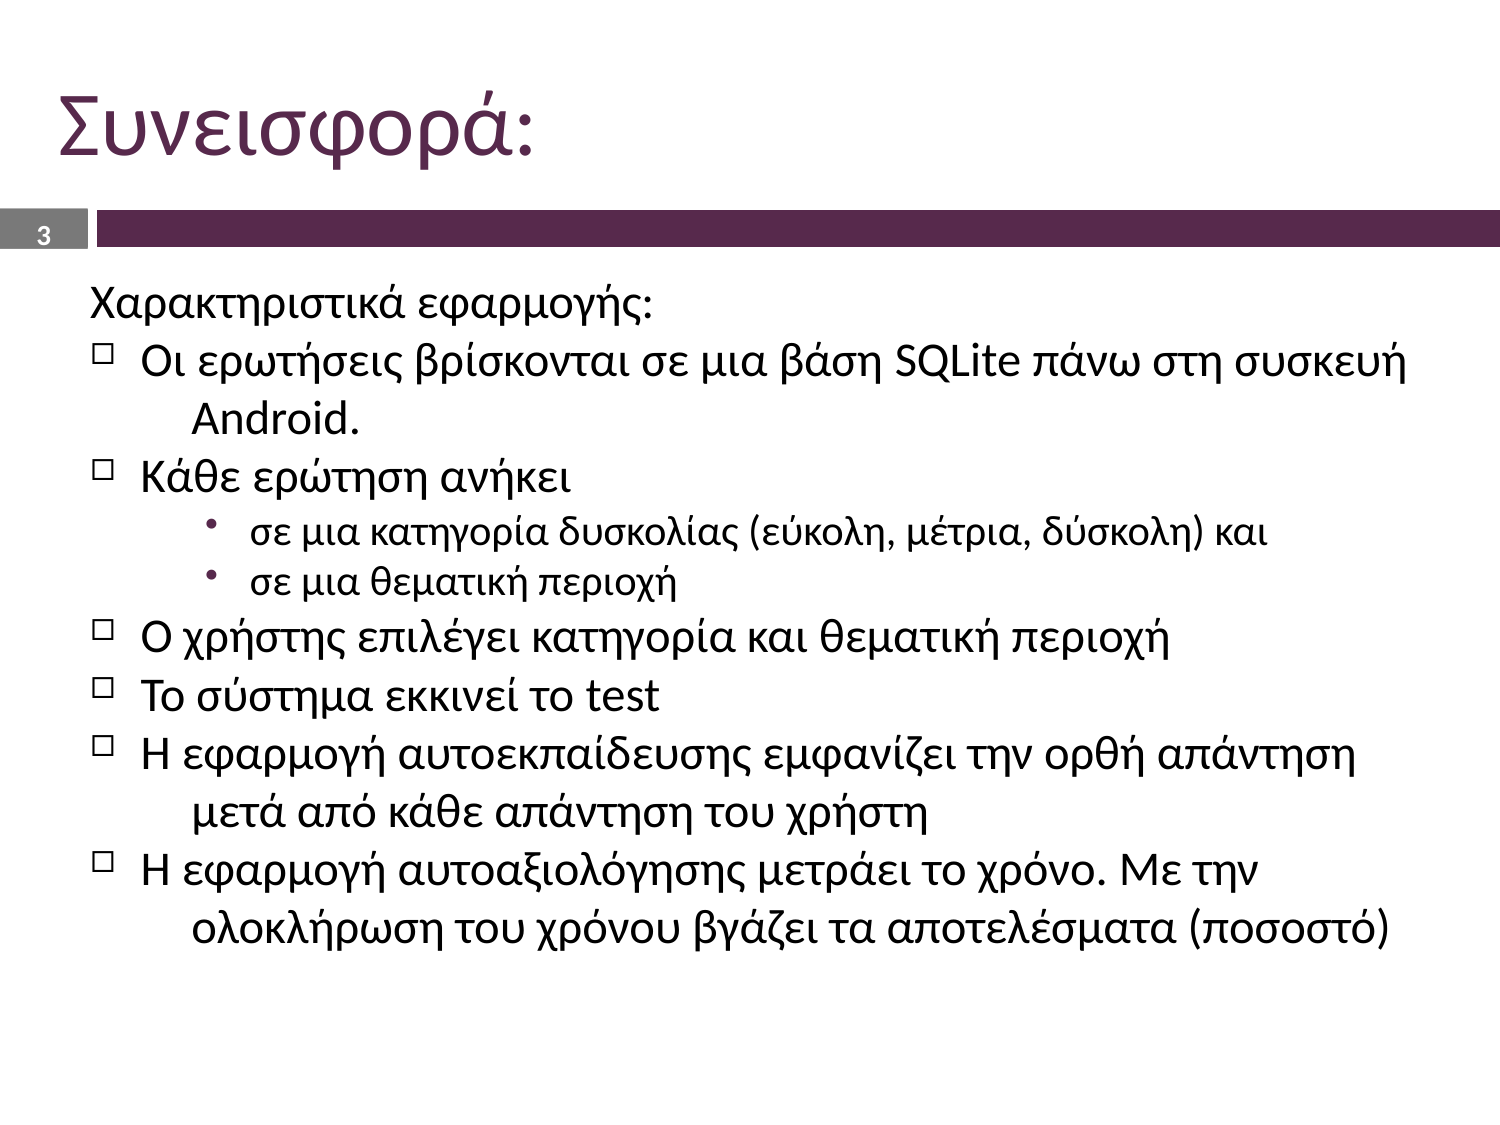

# Συνεισφορά:
Xαρακτηριστικά εφαρμογής:
Οι ερωτήσεις βρίσκονται σε μια βάση SQLite πάνω στη συσκευή Android.
Κάθε ερώτηση ανήκει
σε μια κατηγορία δυσκολίας (εύκολη, μέτρια, δύσκολη) και
σε μια θεματική περιοχή
Ο χρήστης επιλέγει κατηγορία και θεματική περιοχή
Το σύστημα εκκινεί το test
Η εφαρμογή αυτοεκπαίδευσης εμφανίζει την ορθή απάντηση μετά από κάθε απάντηση του χρήστη
Η εφαρμογή αυτοαξιολόγησης μετράει το χρόνο. Με την ολοκλήρωση του χρόνου βγάζει τα αποτελέσματα (ποσοστό)